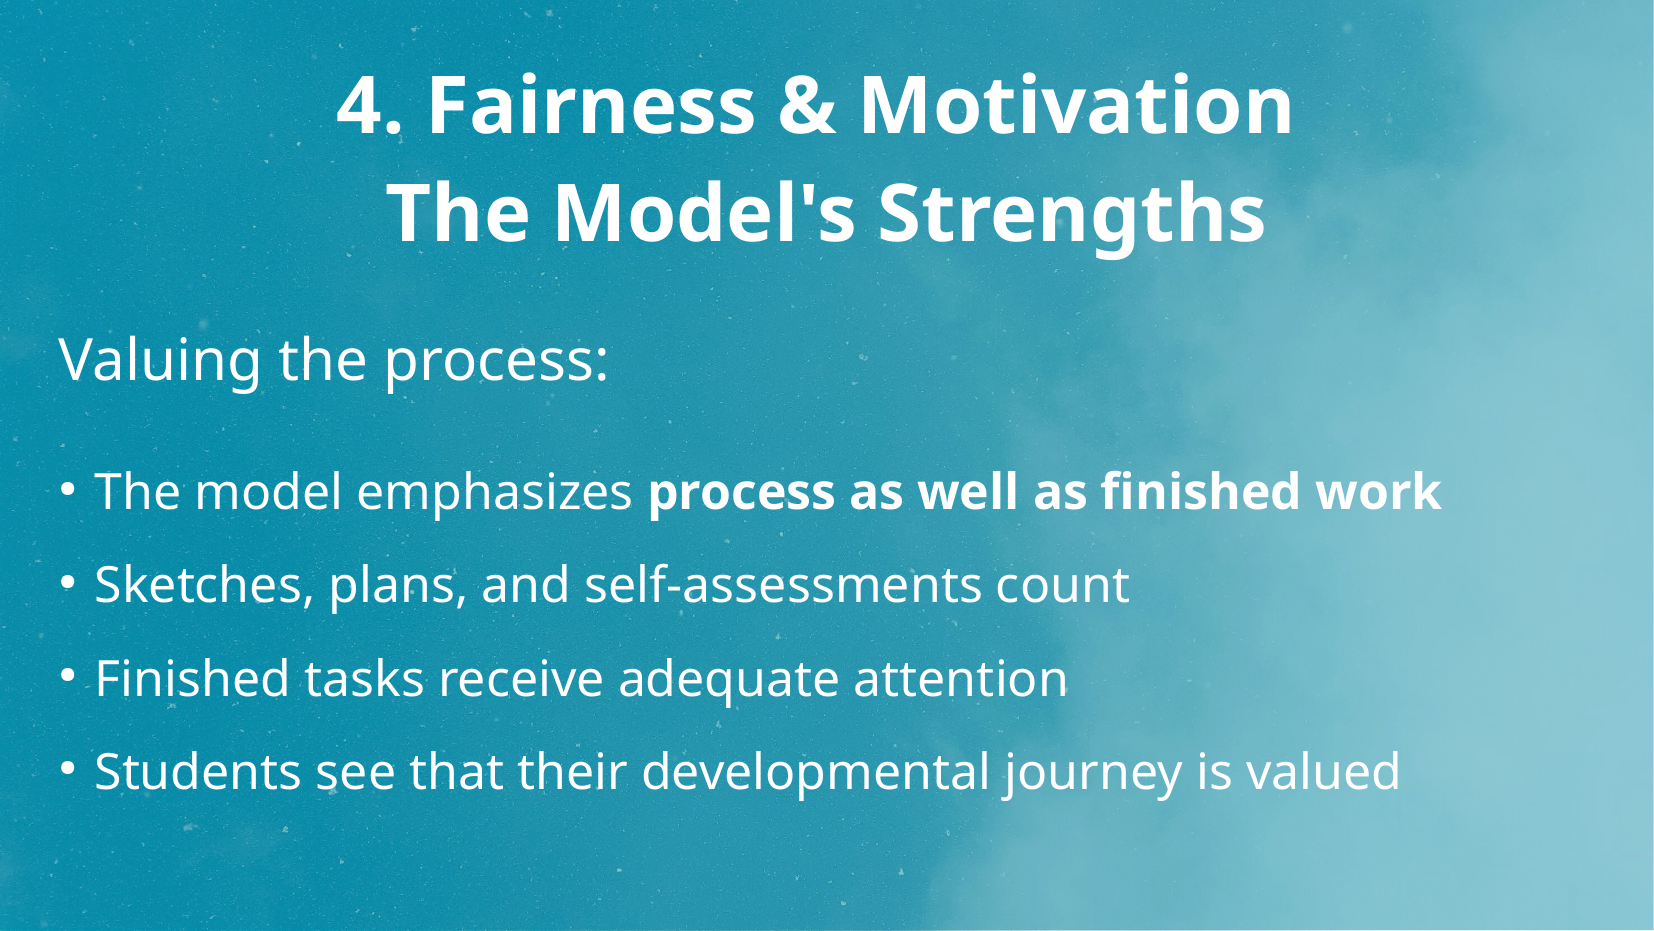

# 4. Fairness & Motivation The Model's Strengths
Valuing the process:
The model emphasizes process as well as finished work
Sketches, plans, and self-assessments count
Finished tasks receive adequate attention
Students see that their developmental journey is valued